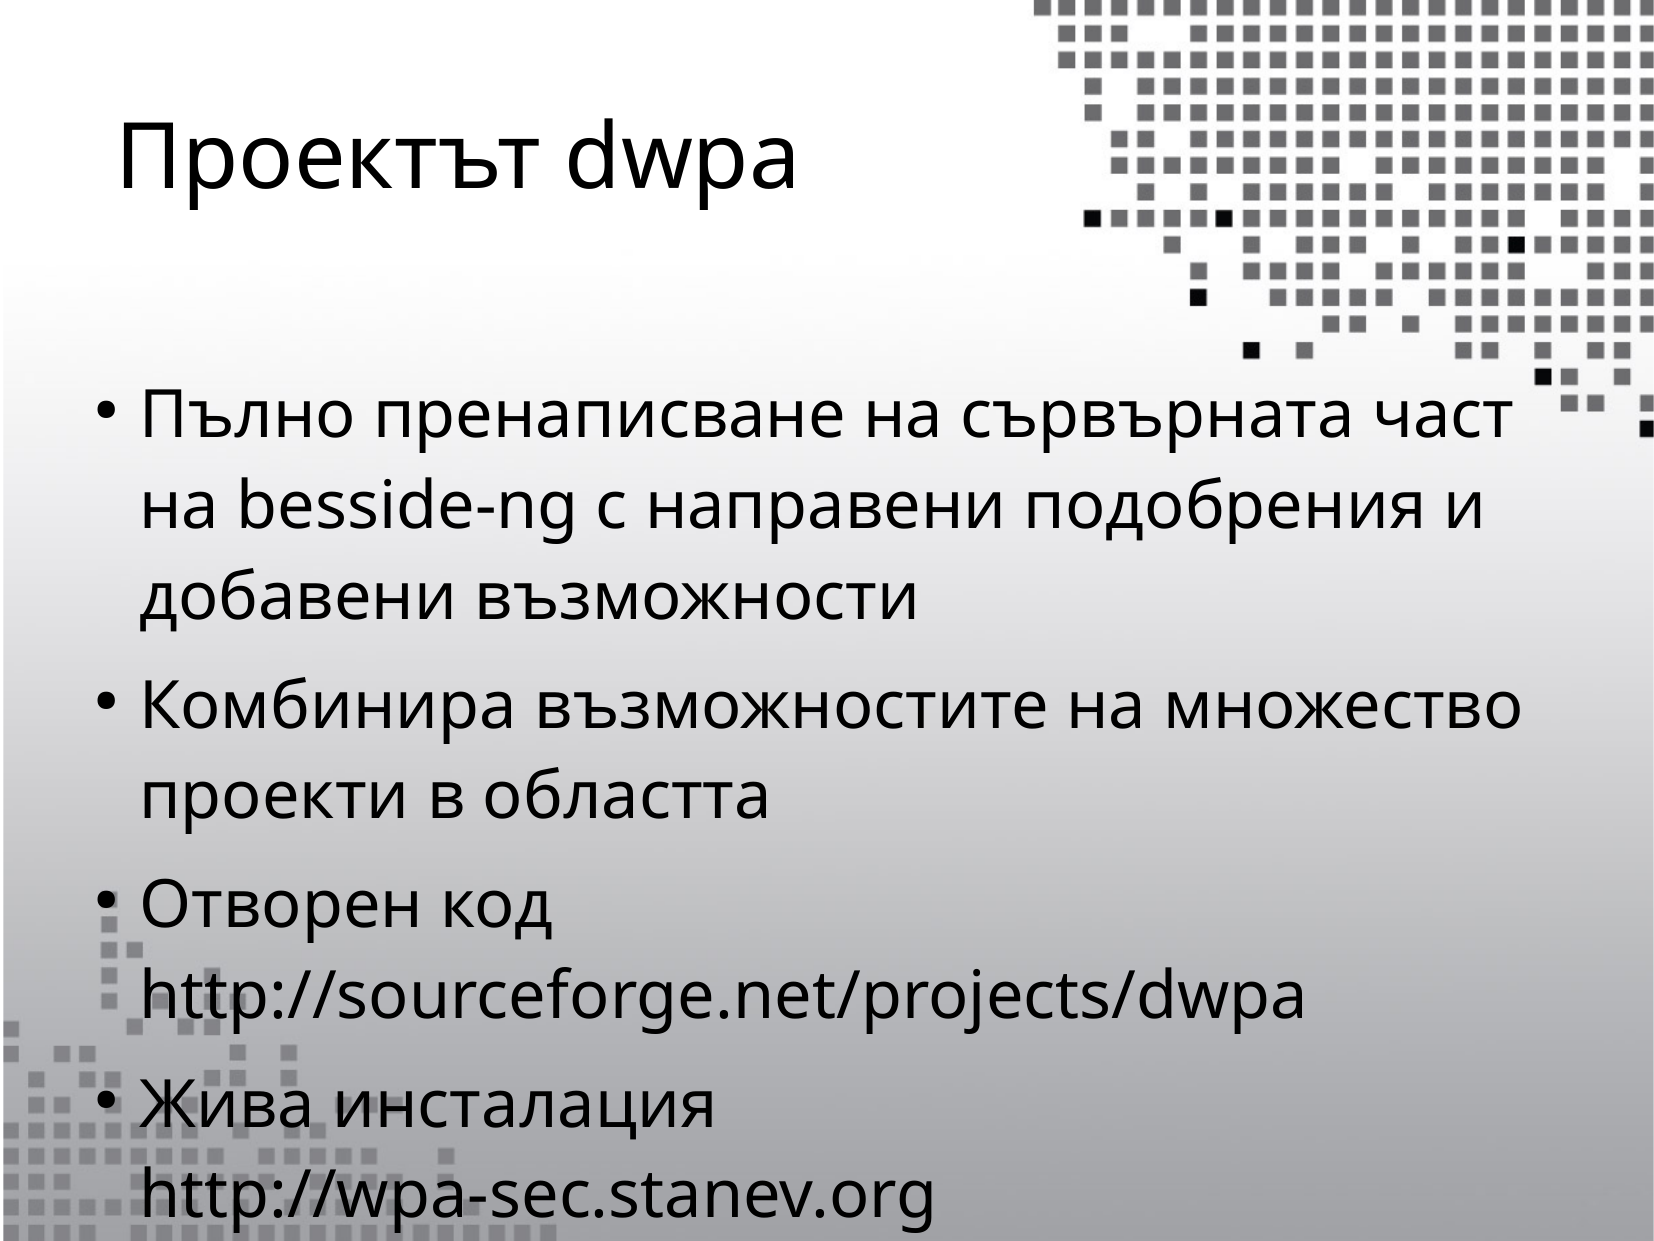

# Проектът dwpa
Пълно пренаписване на сървърната част на besside-ng с направени подобрения и добавени възможности
Комбинира възможностите на множество проекти в областта
Отворен код
http://sourceforge.net/projects/dwpa
Жива инсталация
http://wpa-sec.stanev.org